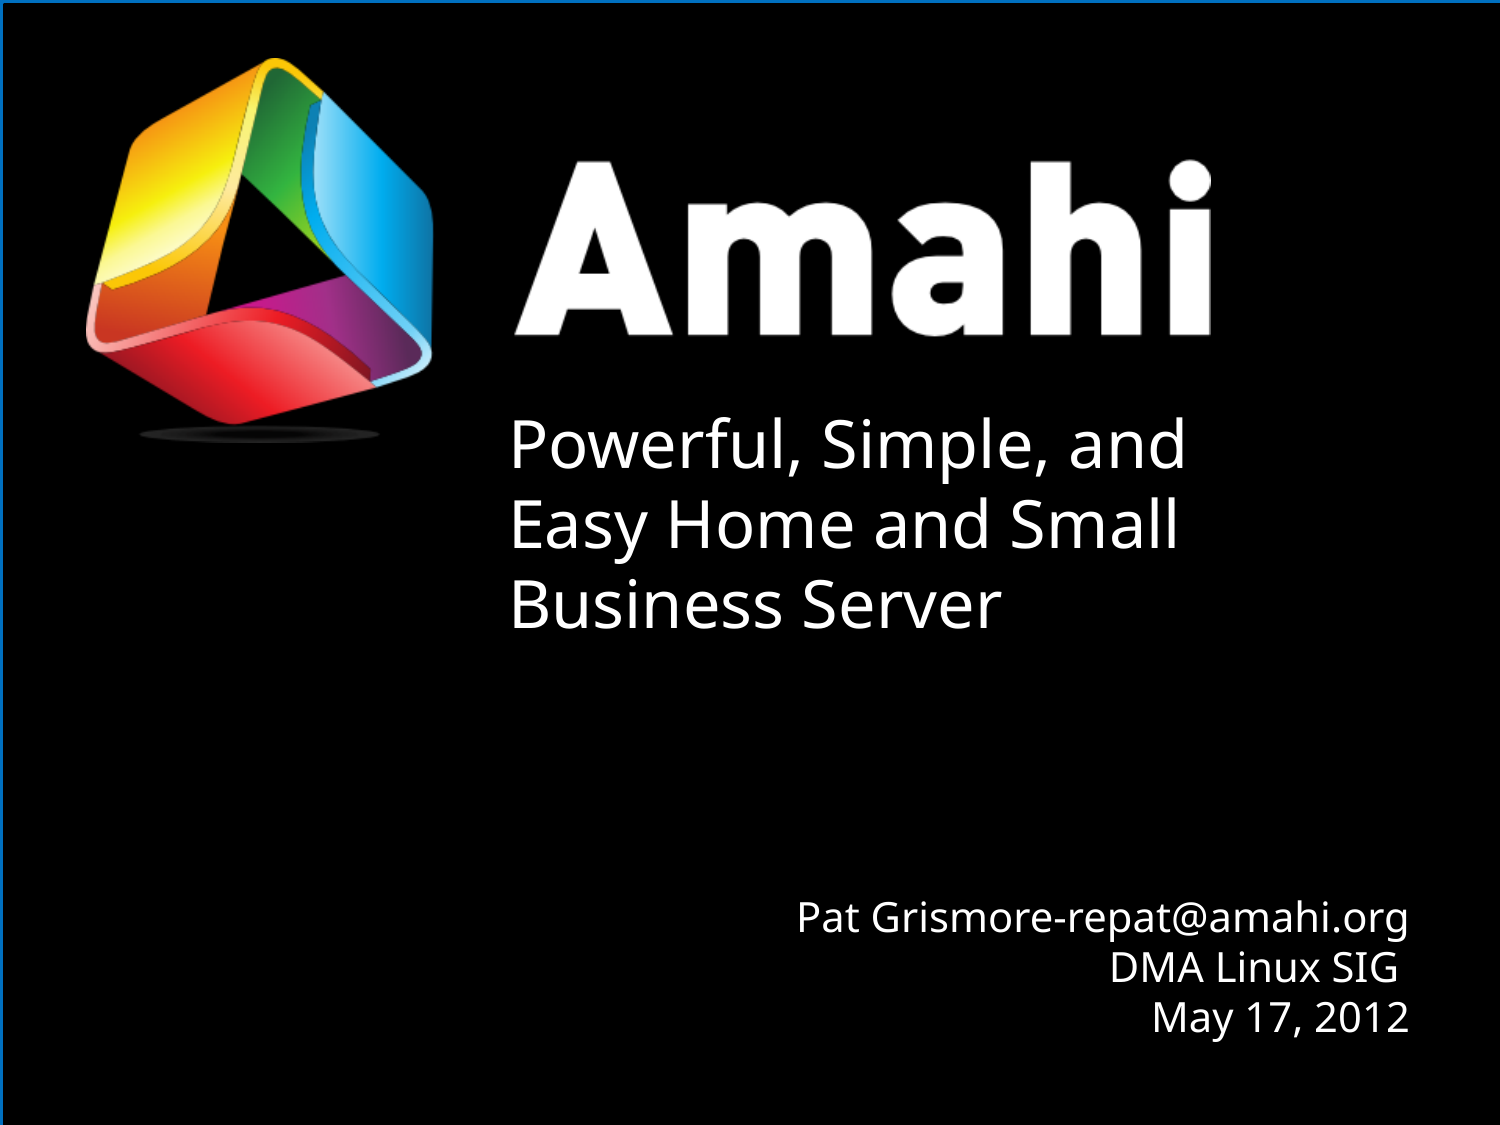

# Opening
Powerful, Simple, and Easy Home and Small Business Server
Pat Grismore-repat@amahi.org
DMA Linux SIG
 May 17, 2012